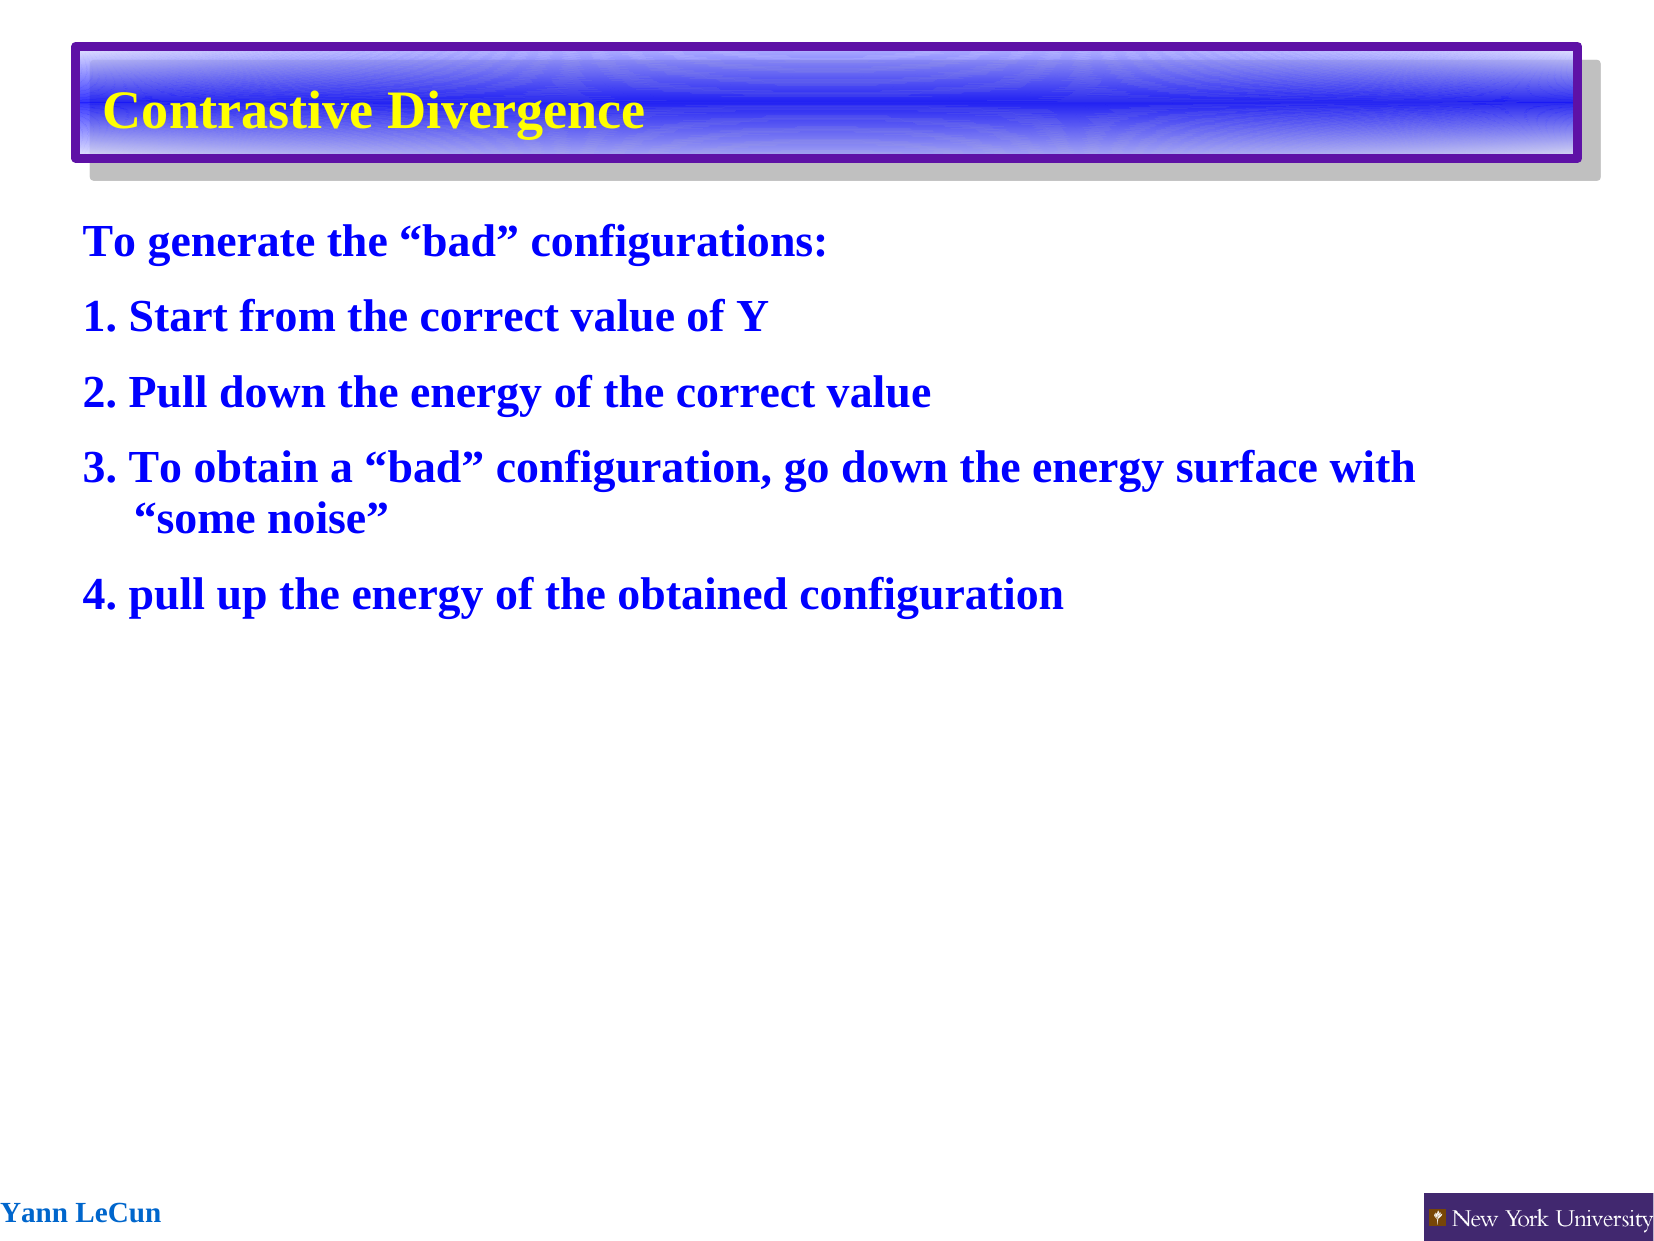

# Contrastive Divergence
To generate the “bad” configurations:
1. Start from the correct value of Y
2. Pull down the energy of the correct value
3. To obtain a “bad” configuration, go down the energy surface with “some noise”
4. pull up the energy of the obtained configuration